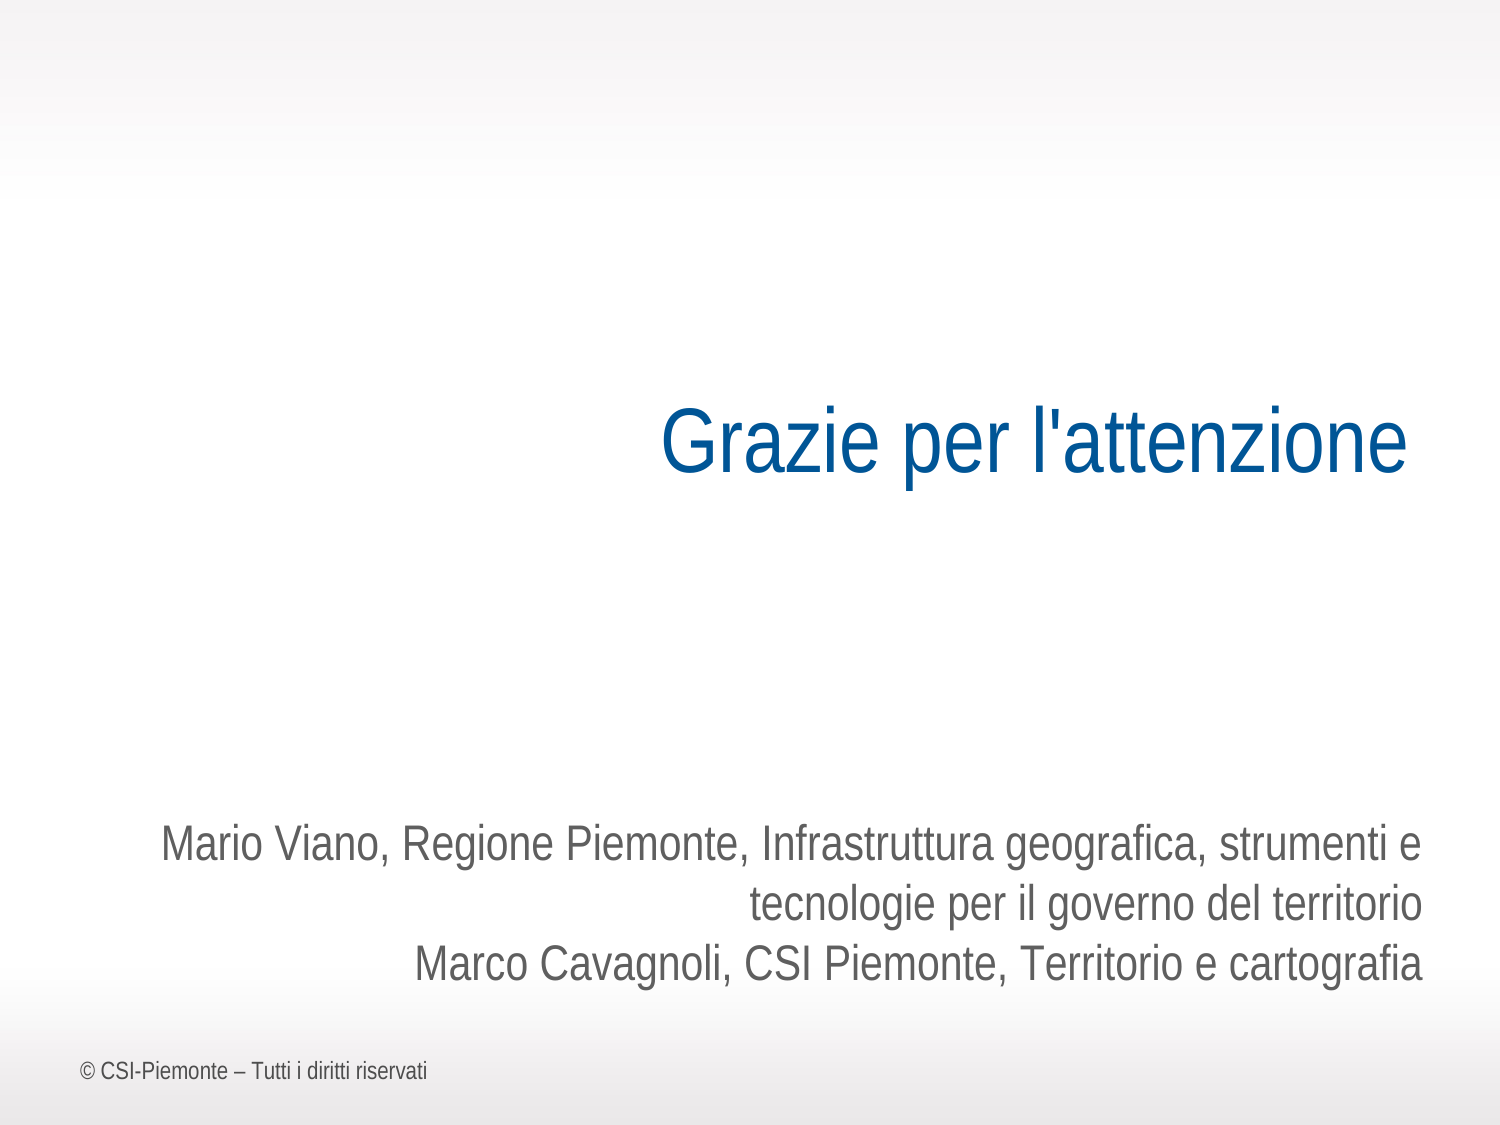

Grazie per l'attenzione
Mario Viano, Regione Piemonte, Infrastruttura geografica, strumenti e tecnologie per il governo del territorio
Marco Cavagnoli, CSI Piemonte, Territorio e cartografia
© CSI-Piemonte – Tutti i diritti riservati